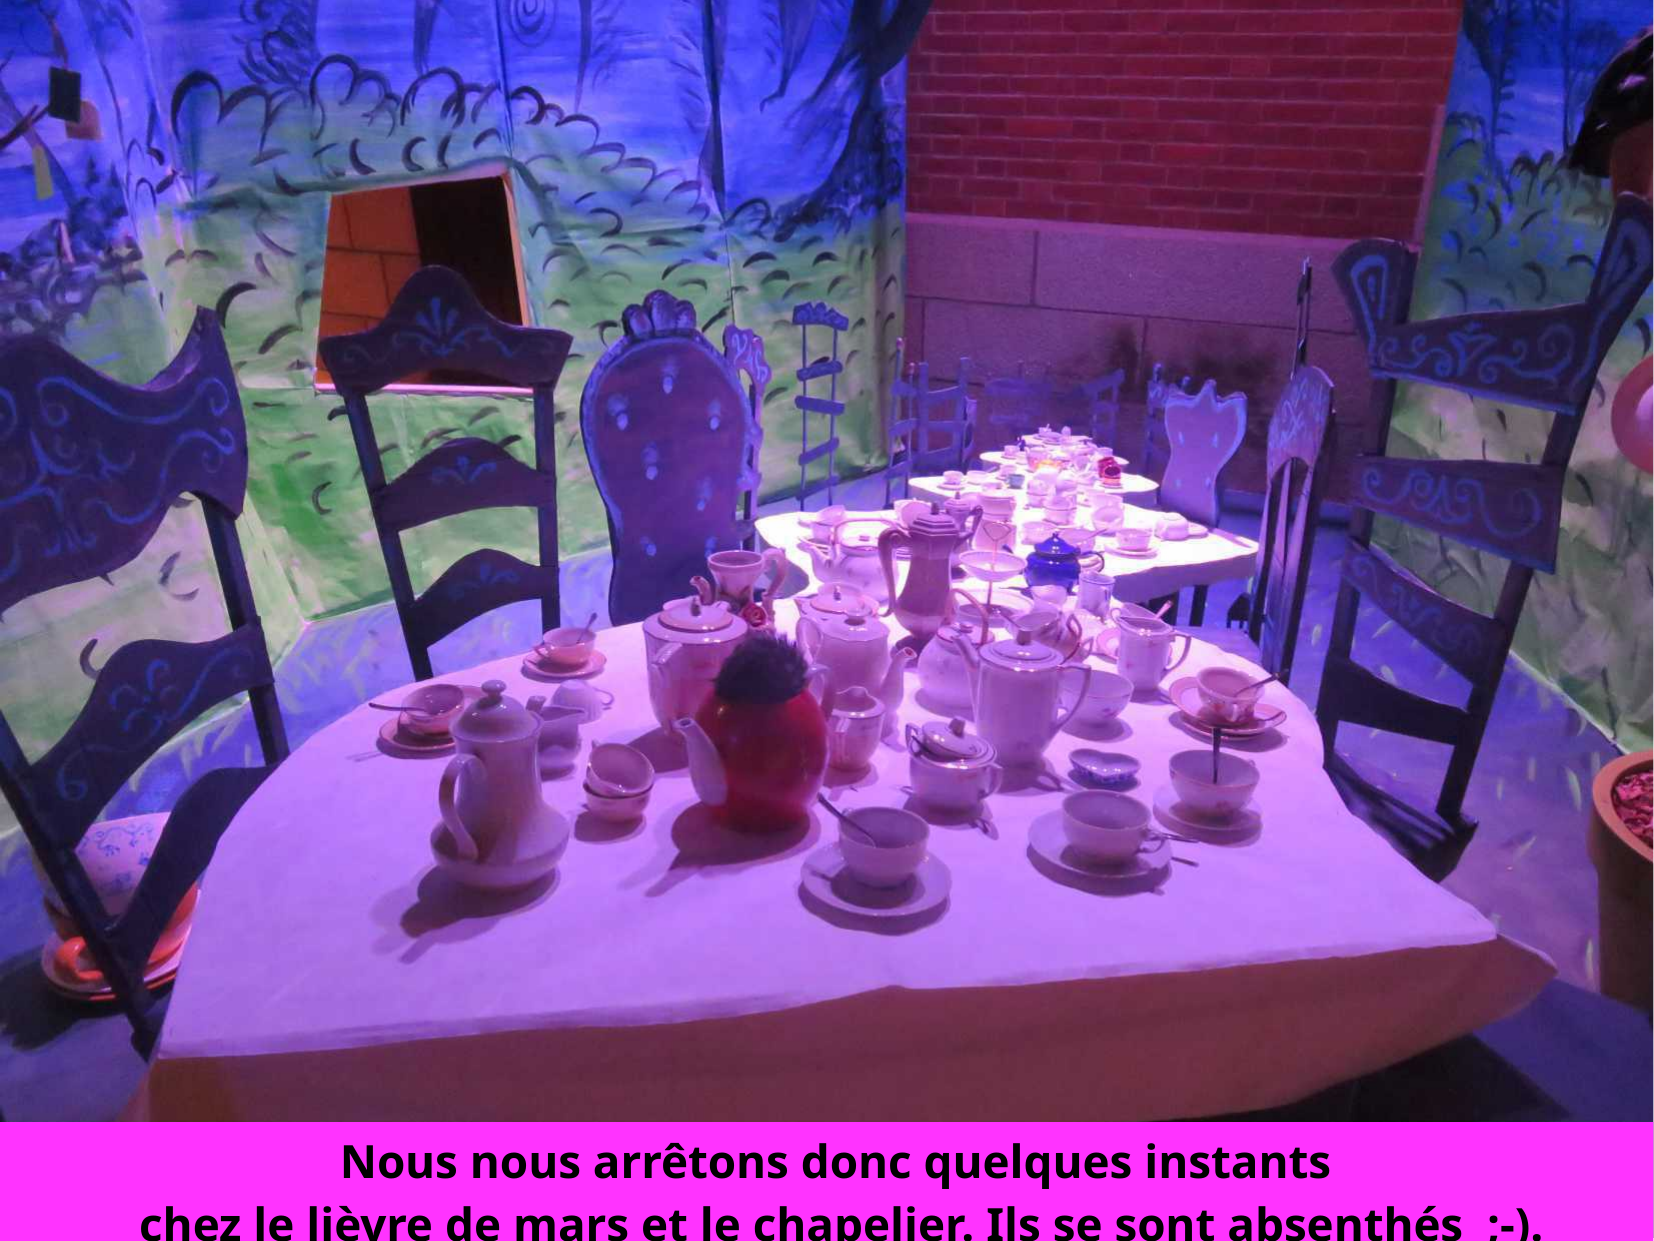

Nous nous arrêtons donc quelques instants
chez le lièvre de mars et le chapelier. Ils se sont absenthés ;-).